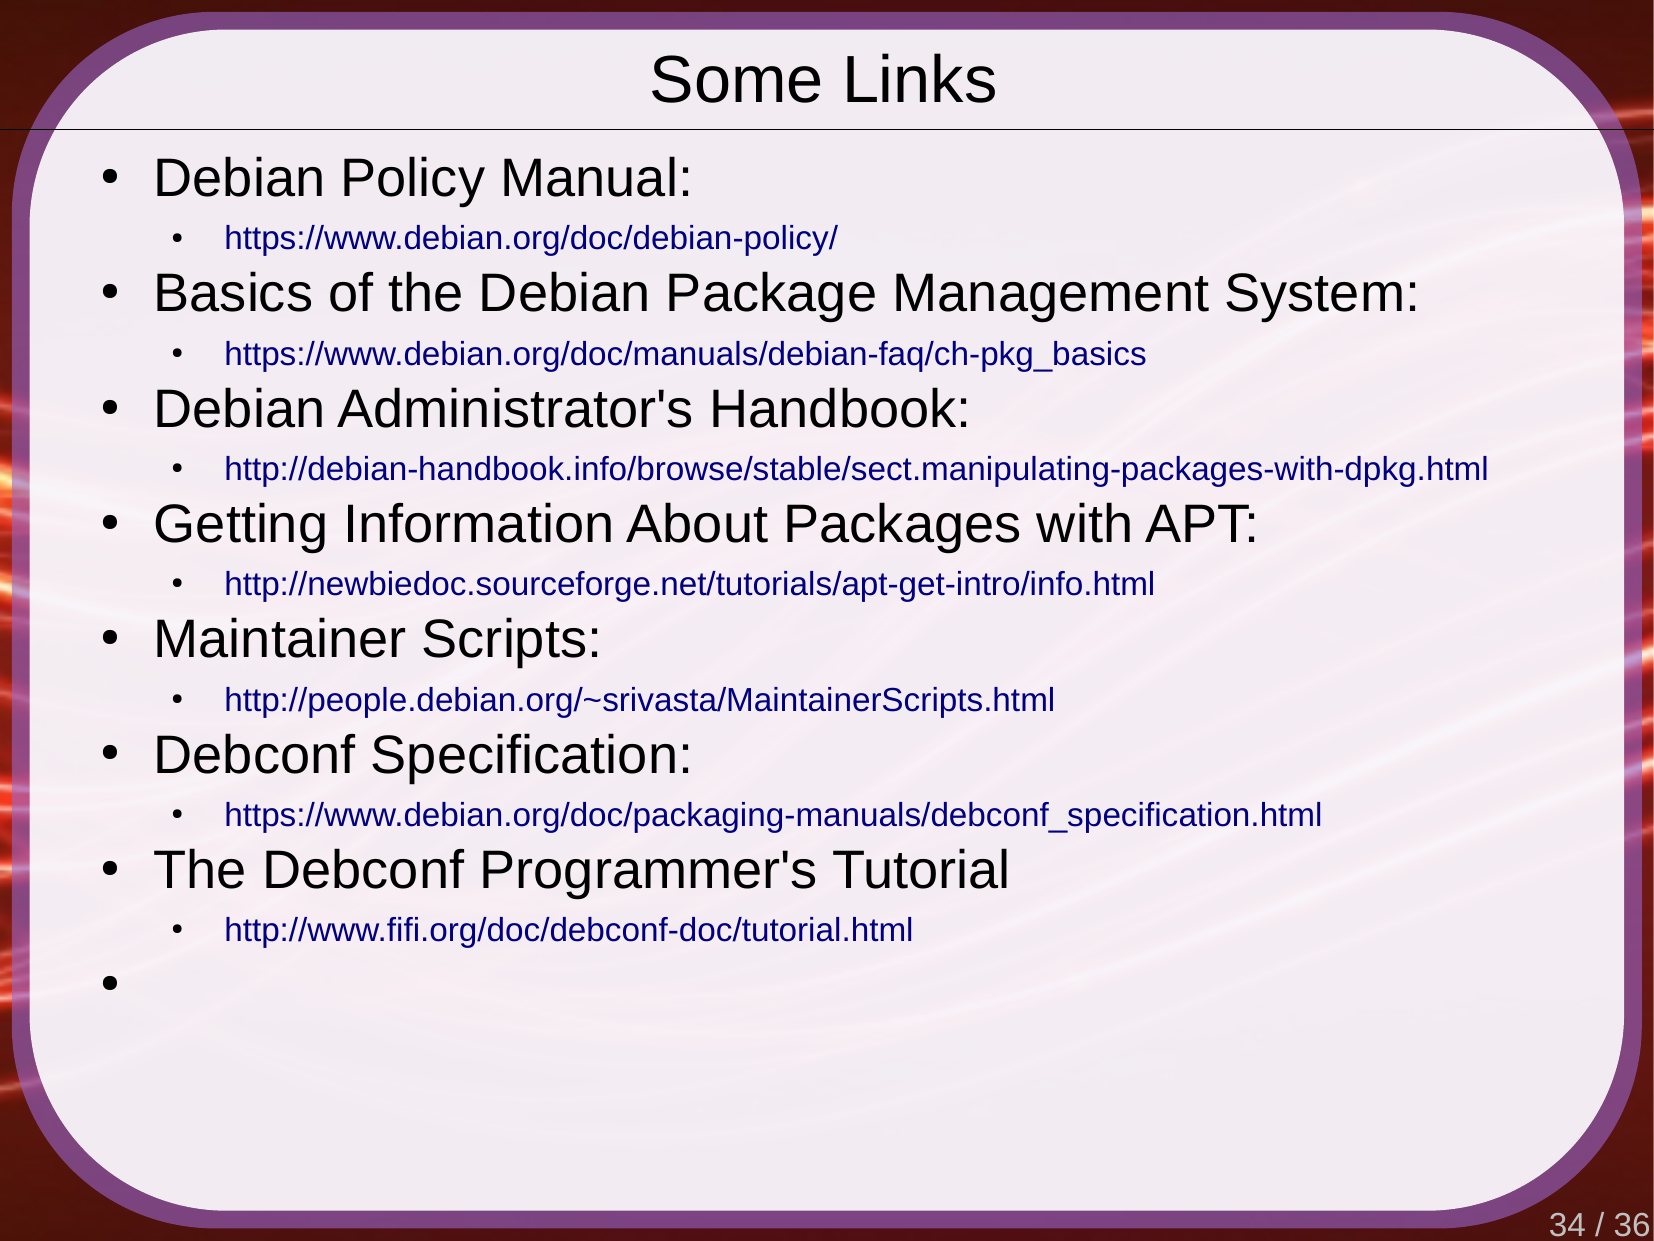

# Some Links
Debian Policy Manual:
https://www.debian.org/doc/debian-policy/
Basics of the Debian Package Management System:
https://www.debian.org/doc/manuals/debian-faq/ch-pkg_basics
Debian Administrator's Handbook:
http://debian-handbook.info/browse/stable/sect.manipulating-packages-with-dpkg.html
Getting Information About Packages with APT:
http://newbiedoc.sourceforge.net/tutorials/apt-get-intro/info.html
Maintainer Scripts:
http://people.debian.org/~srivasta/MaintainerScripts.html
Debconf Specification:
https://www.debian.org/doc/packaging-manuals/debconf_specification.html
The Debconf Programmer's Tutorial
http://www.fifi.org/doc/debconf-doc/tutorial.html